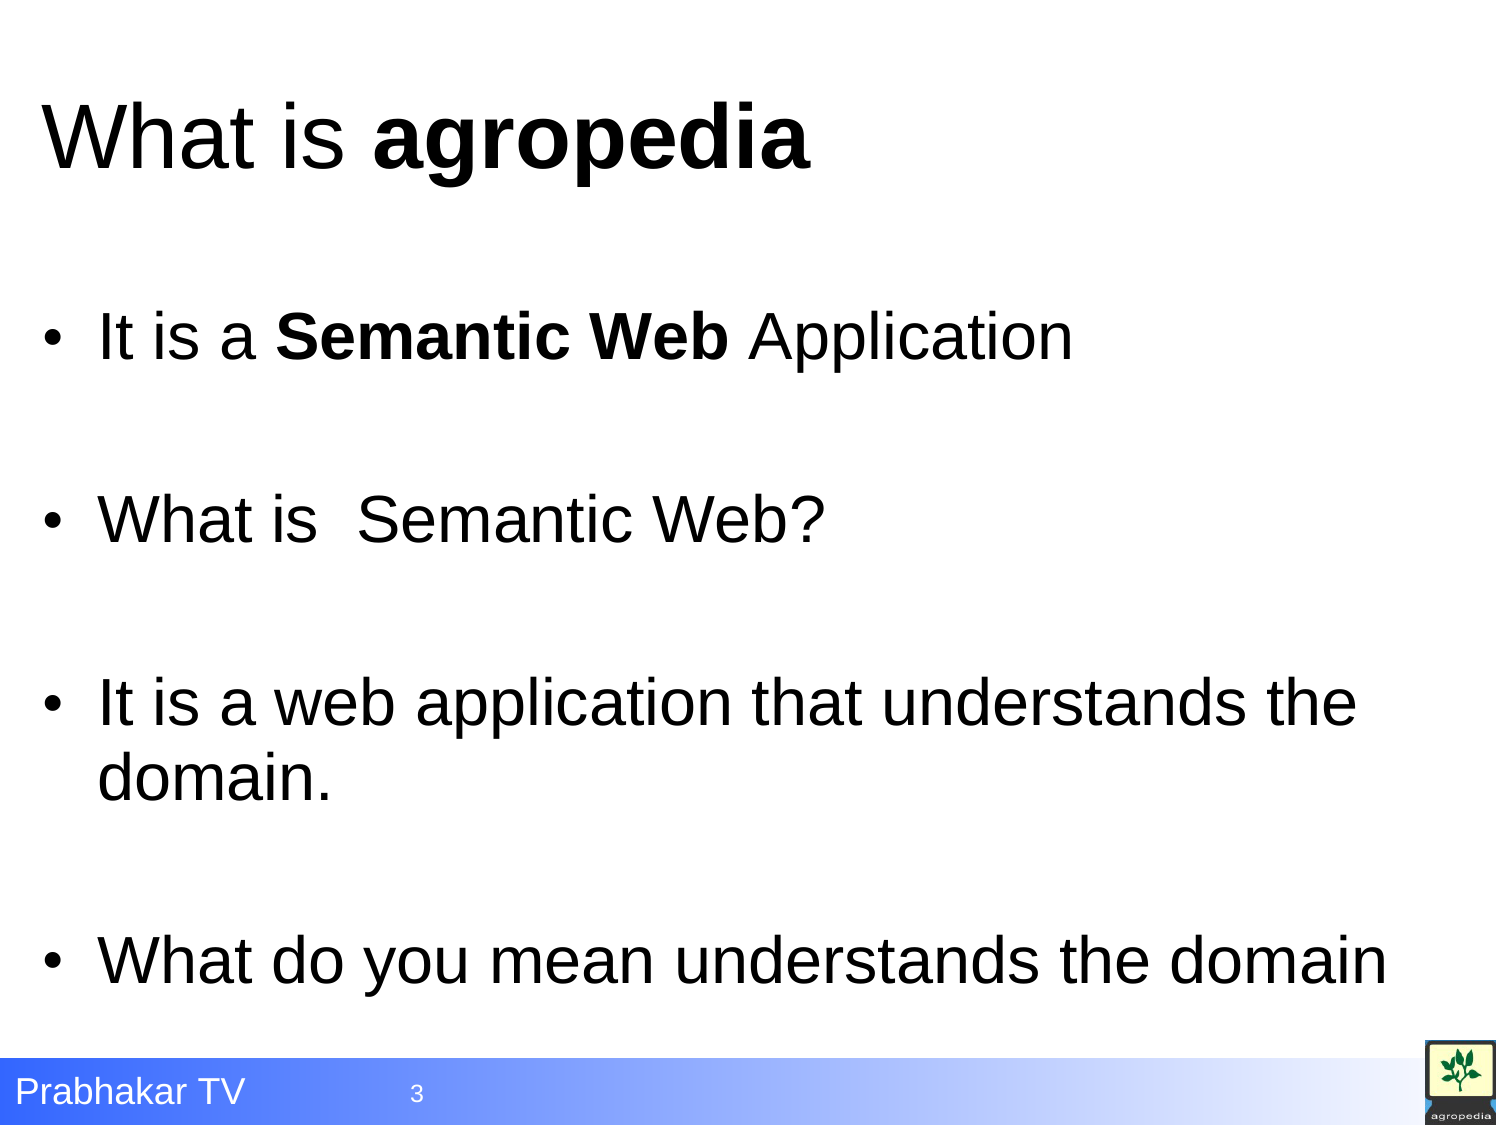

# What is agropedia
It is a Semantic Web Application
What is Semantic Web?
It is a web application that understands the domain.
What do you mean understands the domain